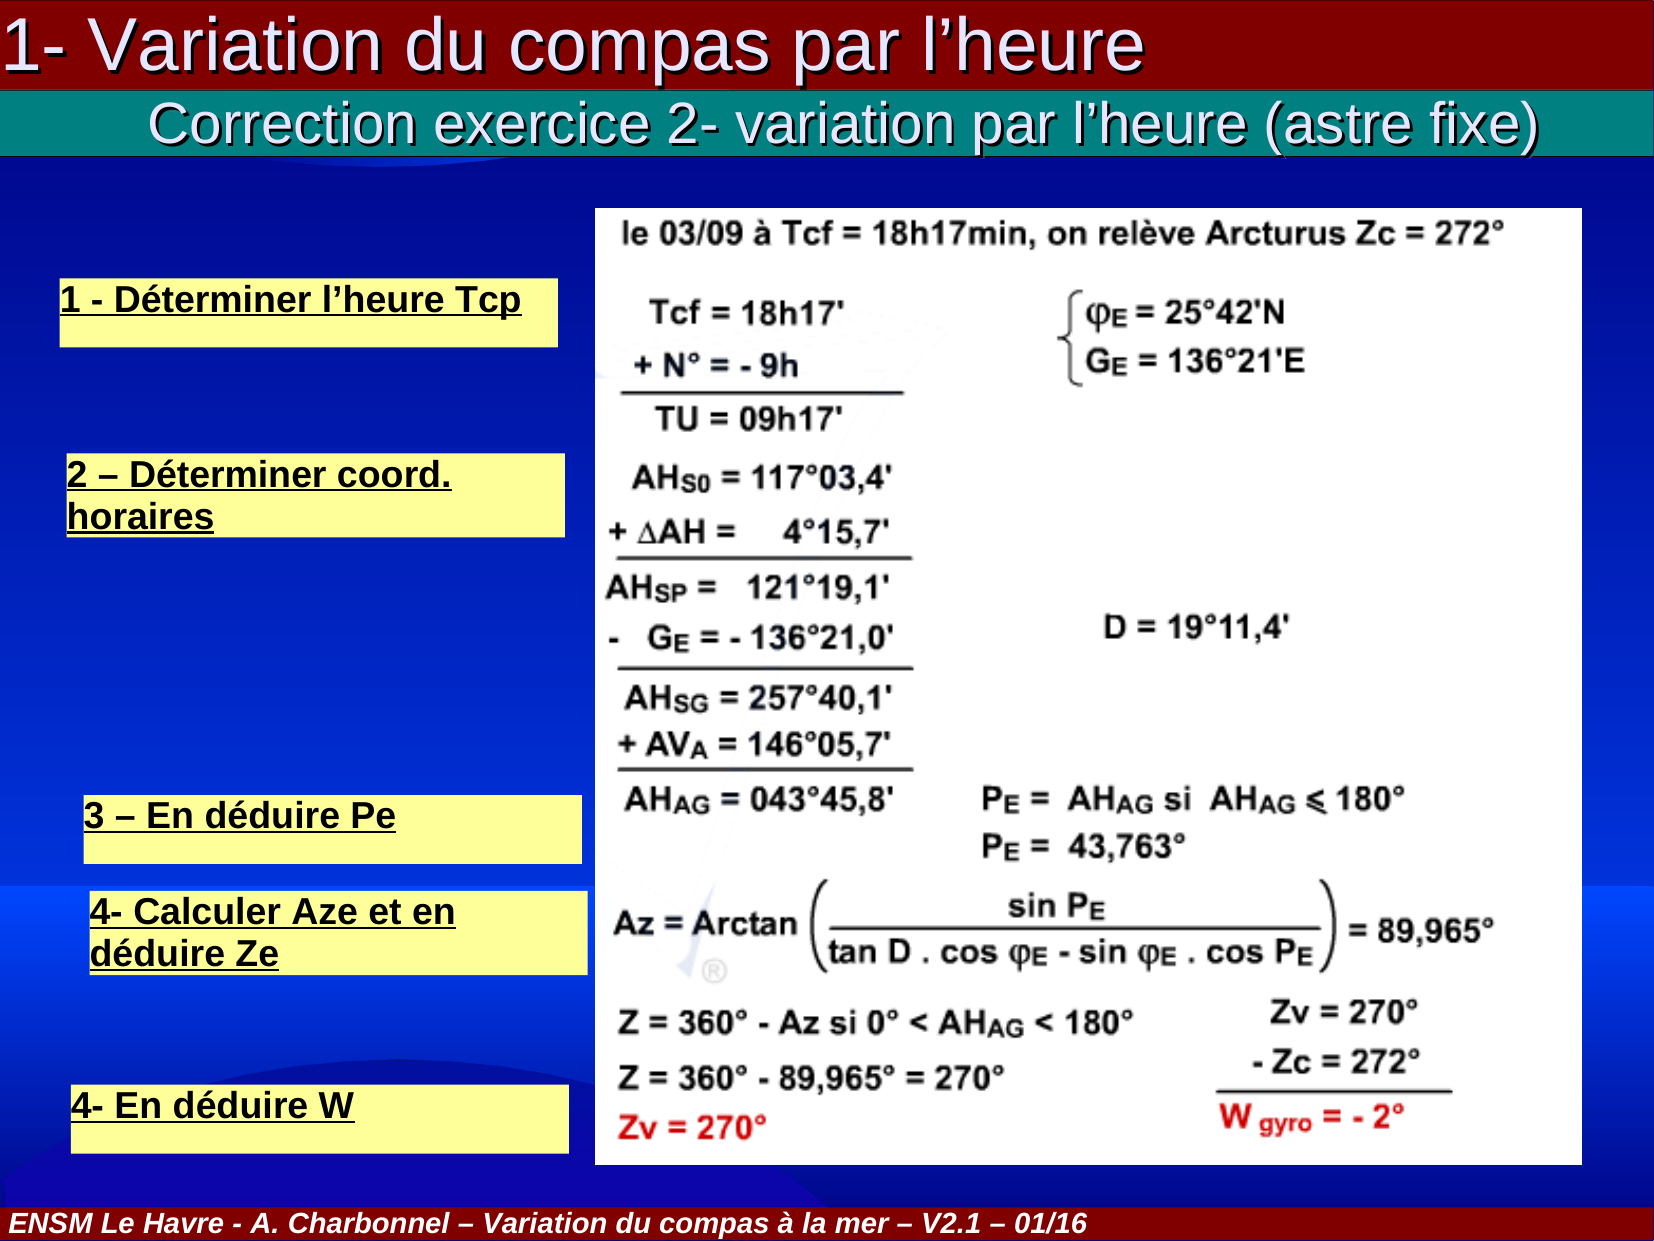

1- Variation du compas par l’heure
# Correction exercice 2- variation par l’heure (astre fixe)
1 - Déterminer l’heure Tcp
2 – Déterminer coord. horaires
3 – En déduire Pe
4- Calculer Aze et en déduire Ze
4- En déduire W
 ENSM Le Havre - A. Charbonnel – Variation du compas à la mer – V2.1 – 01/16